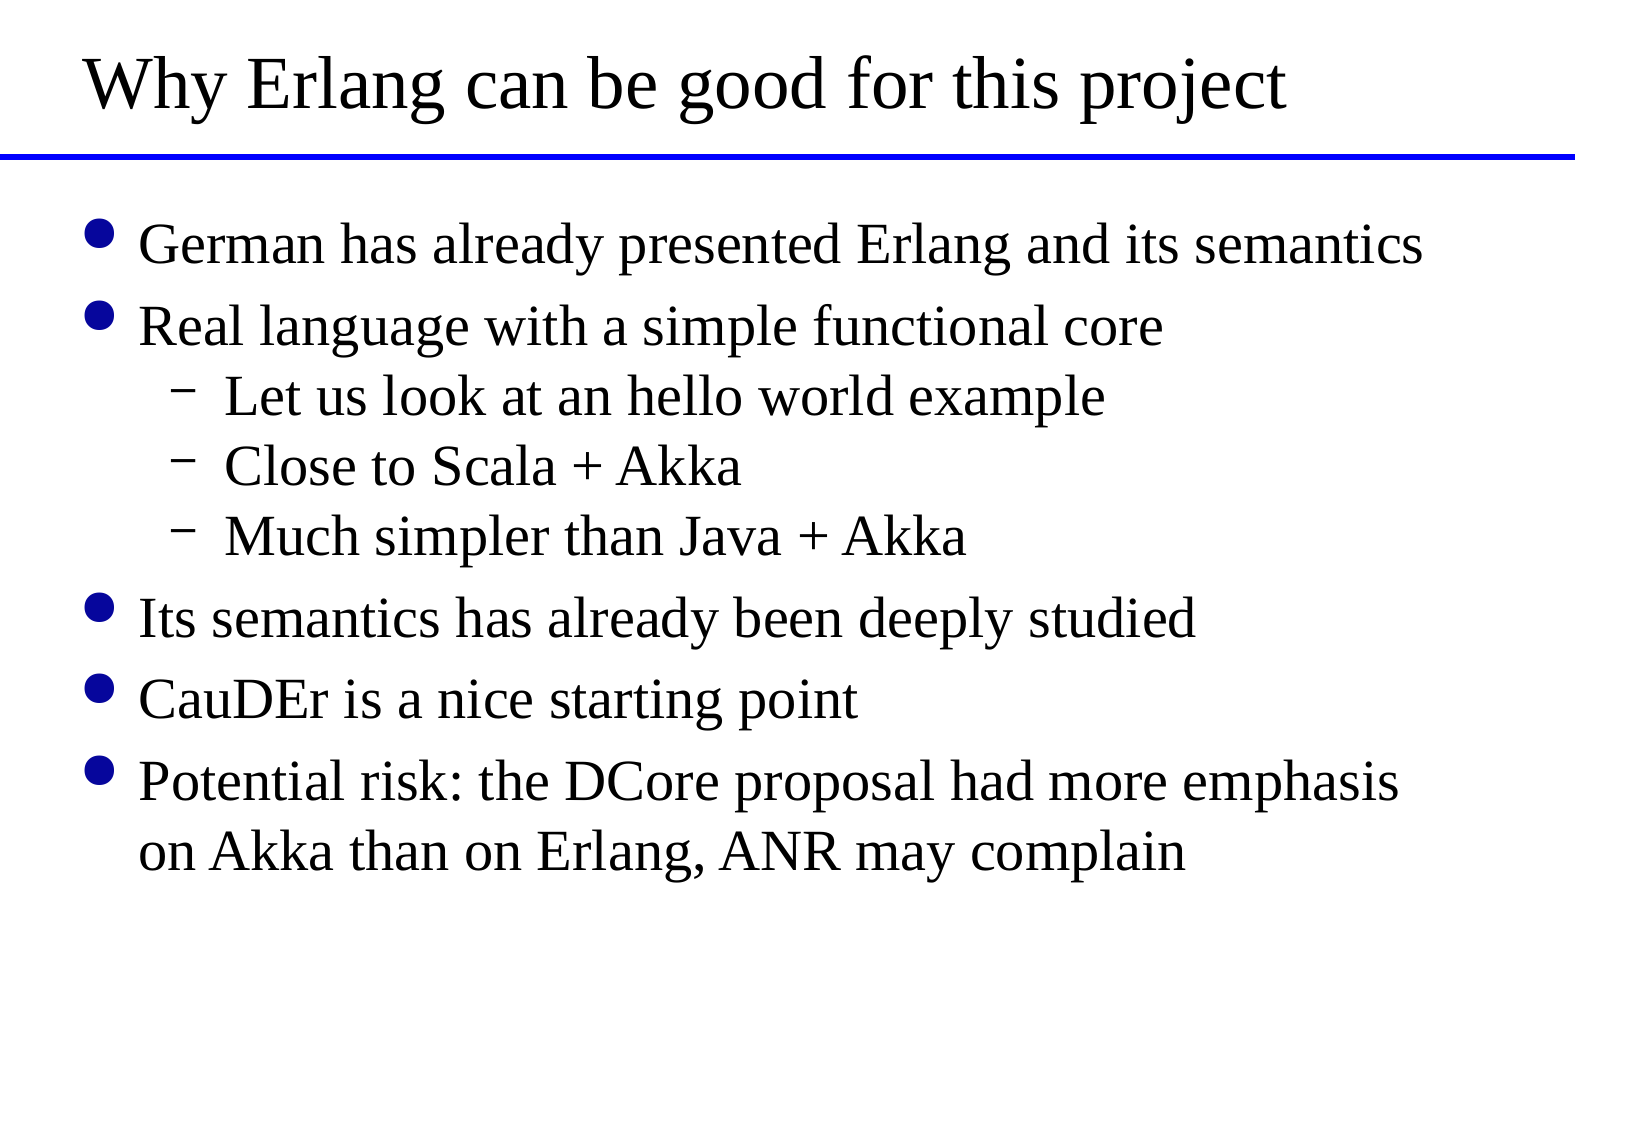

# Why Erlang can be good for this project
German has already presented Erlang and its semantics
Real language with a simple functional core
Let us look at an hello world example
Close to Scala + Akka
Much simpler than Java + Akka
Its semantics has already been deeply studied
CauDEr is a nice starting point
Potential risk: the DCore proposal had more emphasis on Akka than on Erlang, ANR may complain